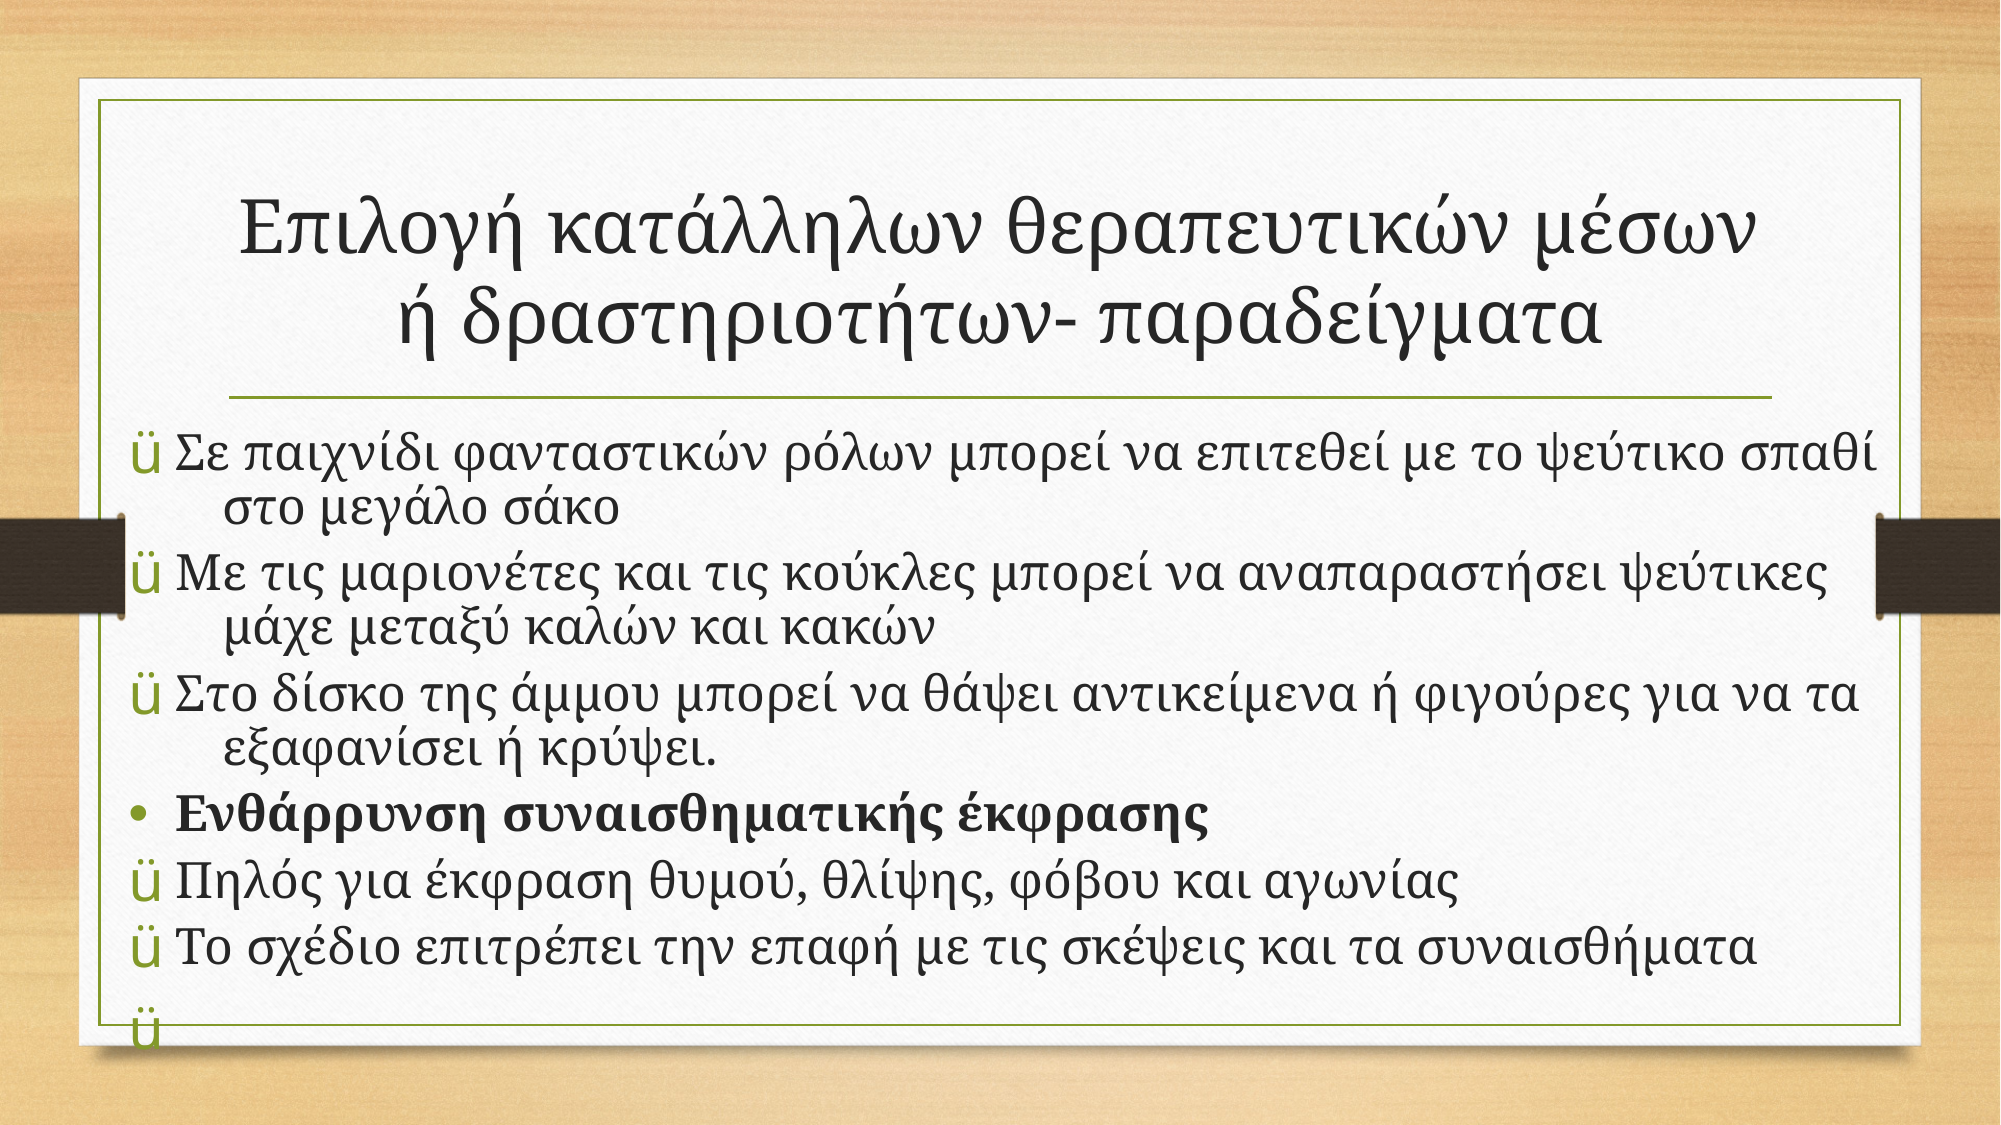

# Επιλογή κατάλληλων θεραπευτικών μέσων ή δραστηριοτήτων- παραδείγματα
Σε παιχνίδι φανταστικών ρόλων μπορεί να επιτεθεί με το ψεύτικο σπαθί στο μεγάλο σάκο
Με τις μαριονέτες και τις κούκλες μπορεί να αναπαραστήσει ψεύτικες μάχε μεταξύ καλών και κακών
Στο δίσκο της άμμου μπορεί να θάψει αντικείμενα ή φιγούρες για να τα εξαφανίσει ή κρύψει.
Ενθάρρυνση συναισθηματικής έκφρασης
Πηλός για έκφραση θυμού, θλίψης, φόβου και αγωνίας
Το σχέδιο επιτρέπει την επαφή με τις σκέψεις και τα συναισθήματα